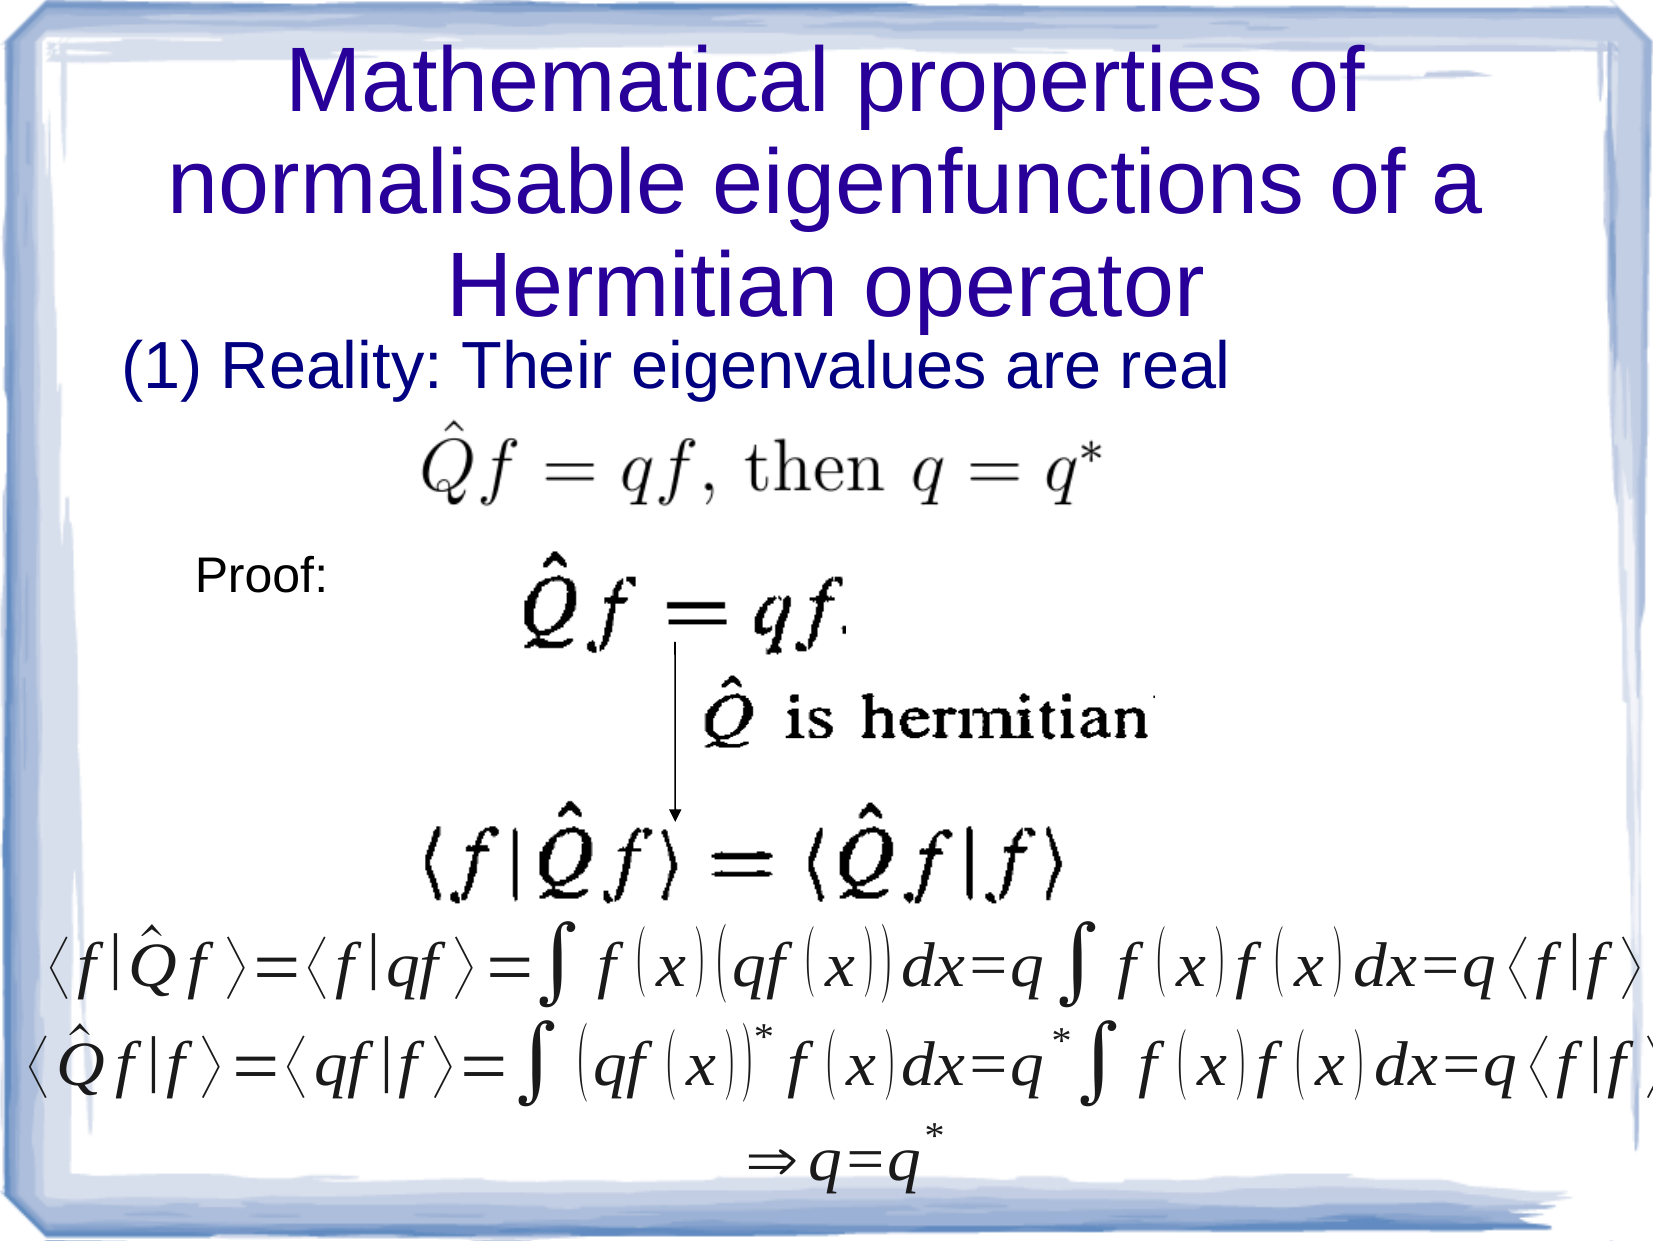

# Mathematical properties of normalisable eigenfunctions of a Hermitian operator
(1) Reality: Their eigenvalues are real
Proof: